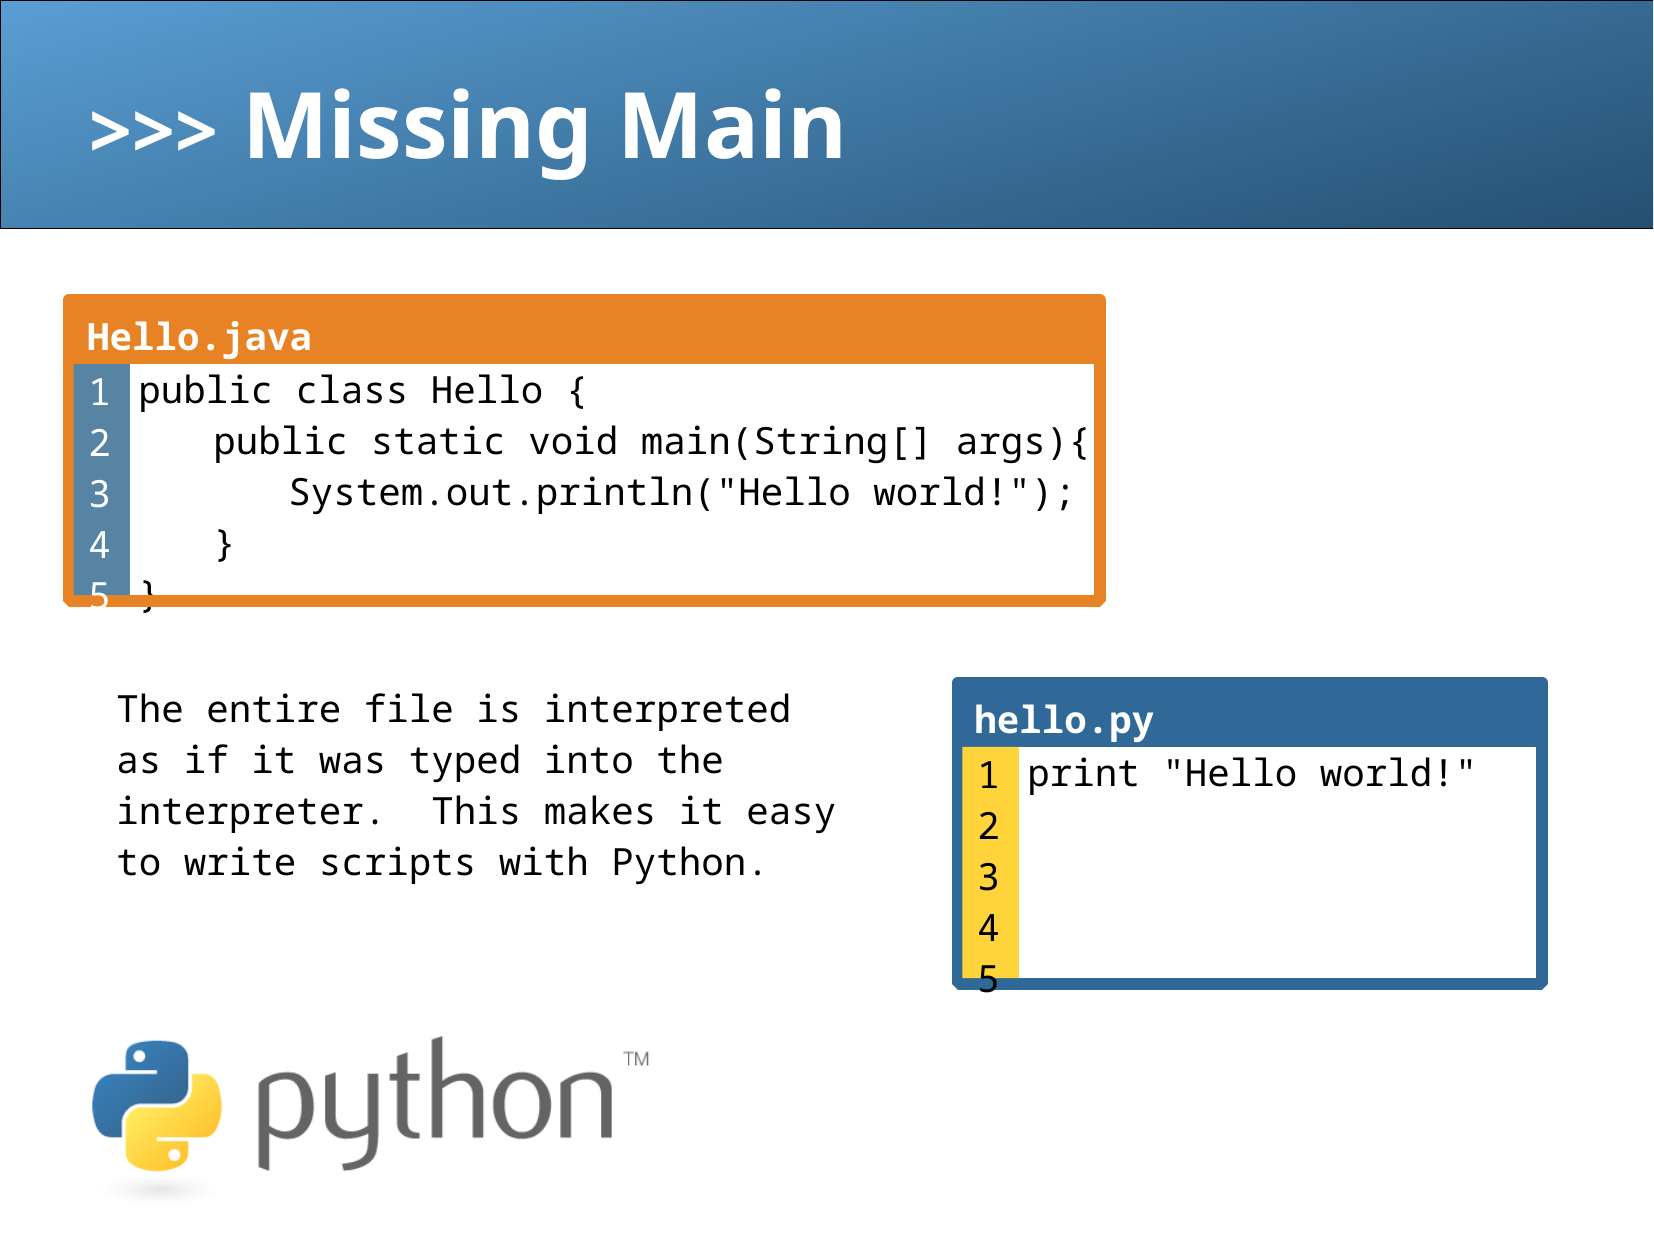

>>> Missing Main
Hello.java
public class Hello {
	public static void main(String[] args){
		System.out.println("Hello world!");
	}
}
1
2
3
4
5
The entire file is interpreted as if it was typed into the interpreter. This makes it easy to write scripts with Python.
hello.py
print "Hello world!"
1
2
3
4
5